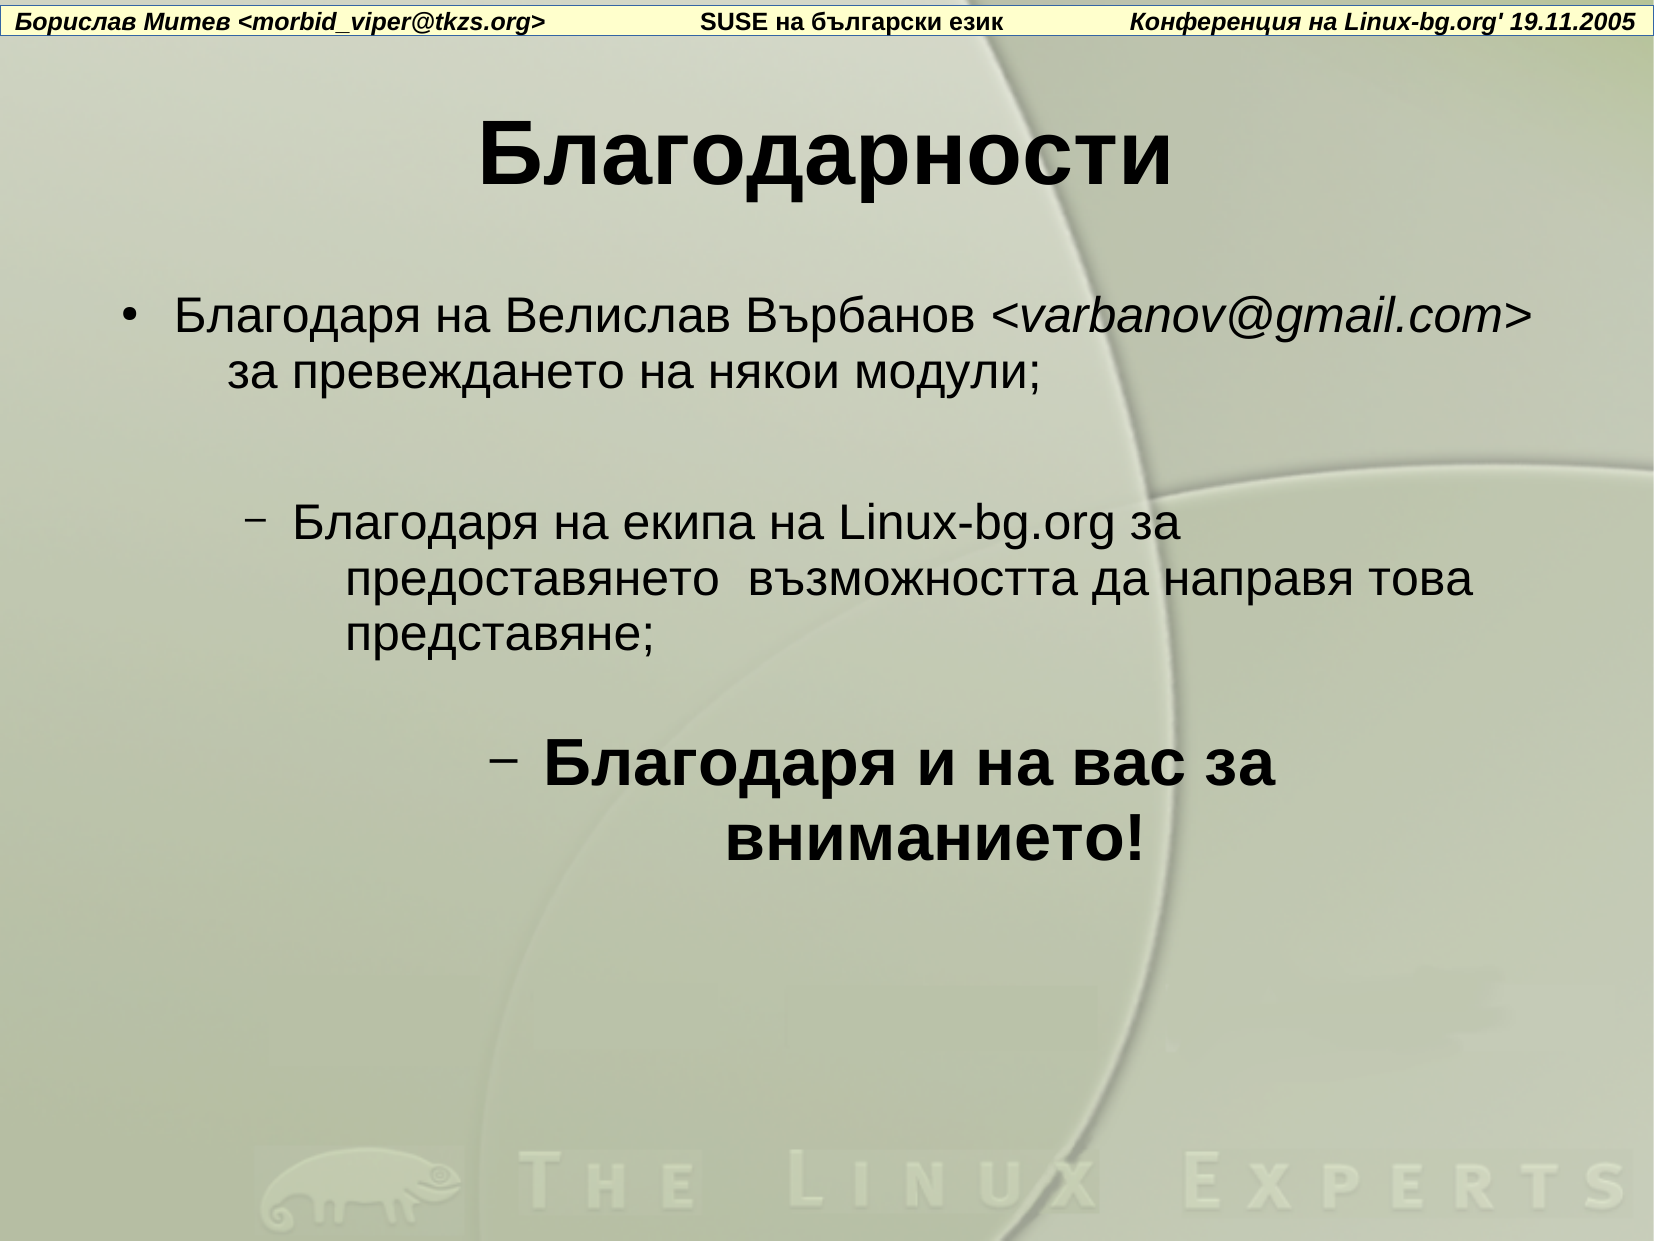

# Благодарности
Благодаря на Велислав Върбанов <varbanov@gmail.com> за превеждането на някои модули;
Благодаря на екипа на Linux-bg.org за предоставянето възможността да направя това представяне;
Благодаря и на вас за вниманието!